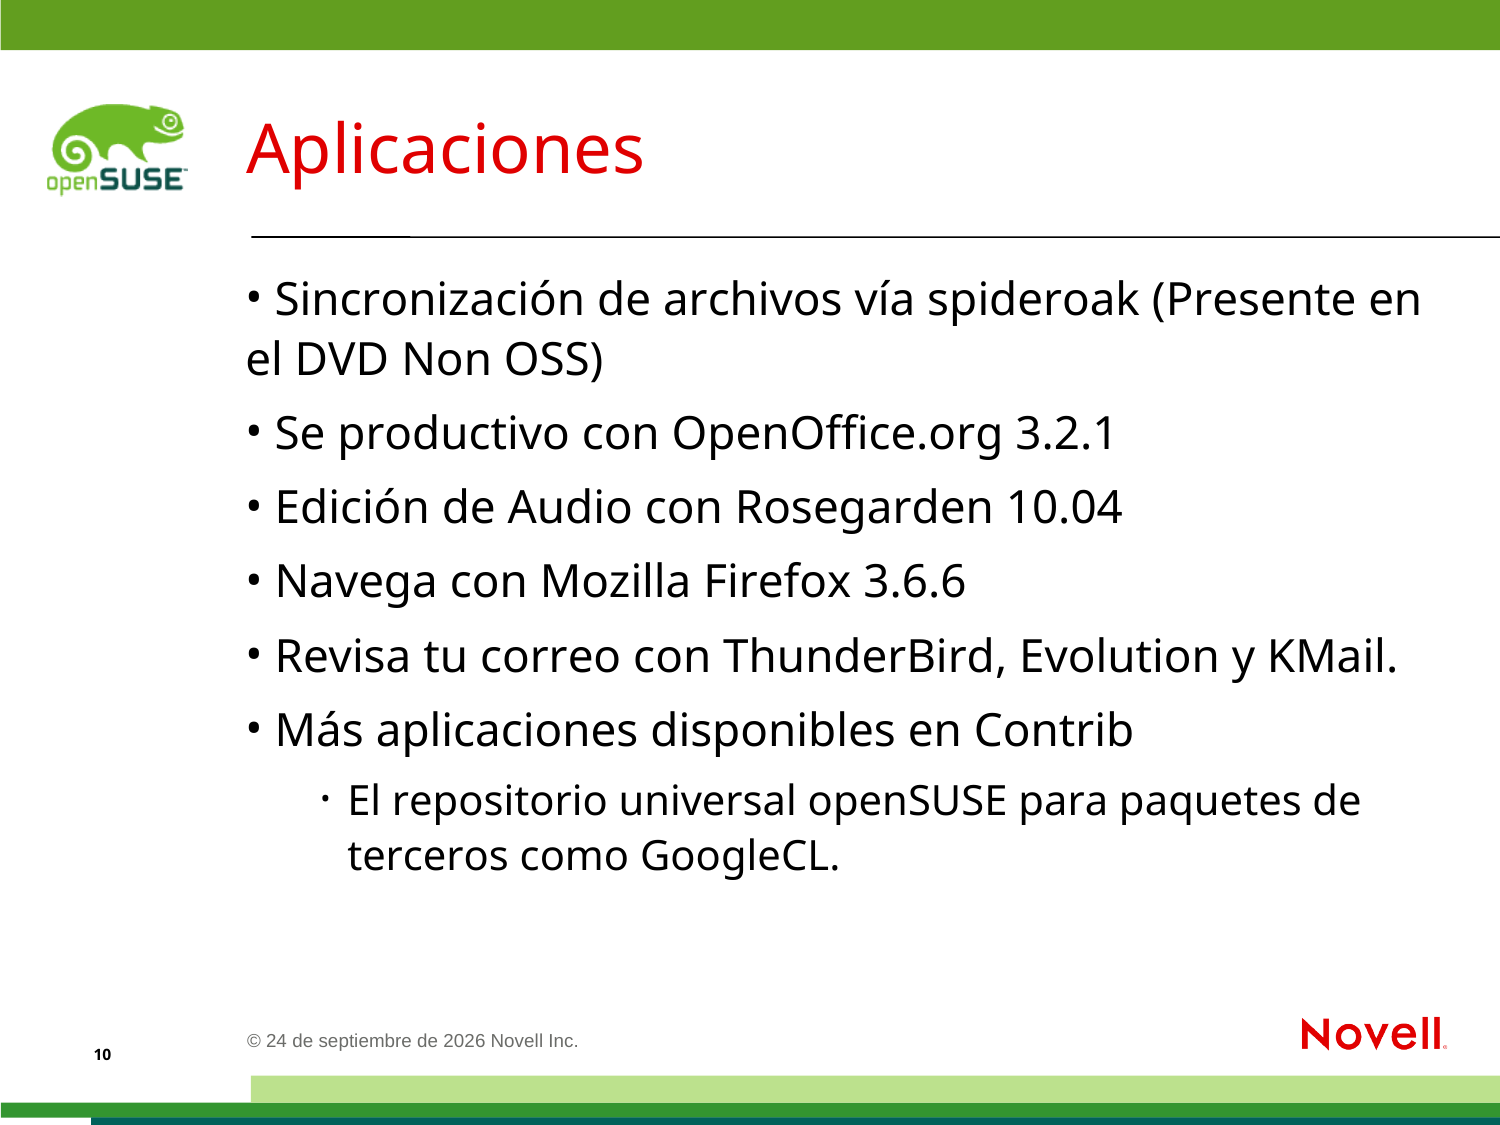

# Aplicaciones
 Sincronización de archivos vía spideroak (Presente en el DVD Non OSS)
 Se productivo con OpenOffice.org 3.2.1
 Edición de Audio con Rosegarden 10.04
 Navega con Mozilla Firefox 3.6.6
 Revisa tu correo con ThunderBird, Evolution y KMail.
 Más aplicaciones disponibles en Contrib
El repositorio universal openSUSE para paquetes de terceros como GoogleCL.